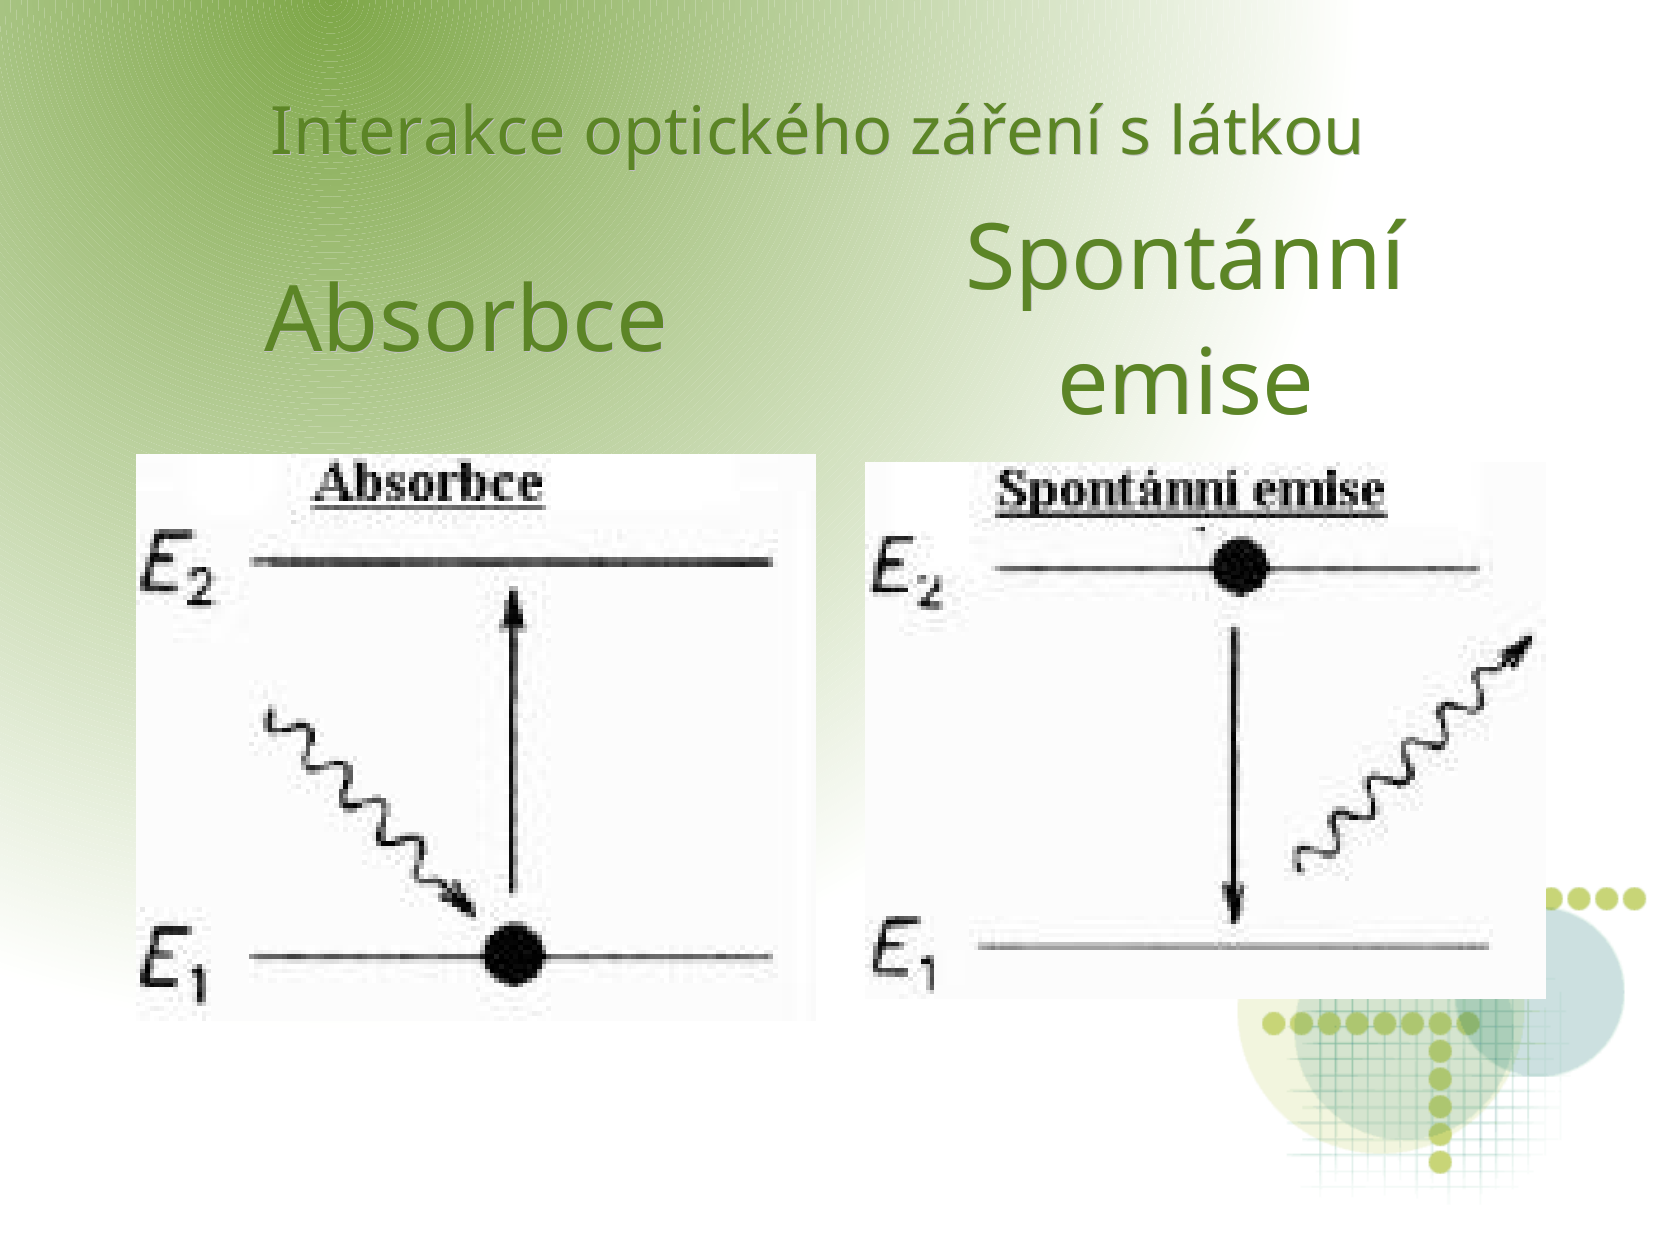

Interakce optického záření s látkou
Spontánní emise
# Absorbce